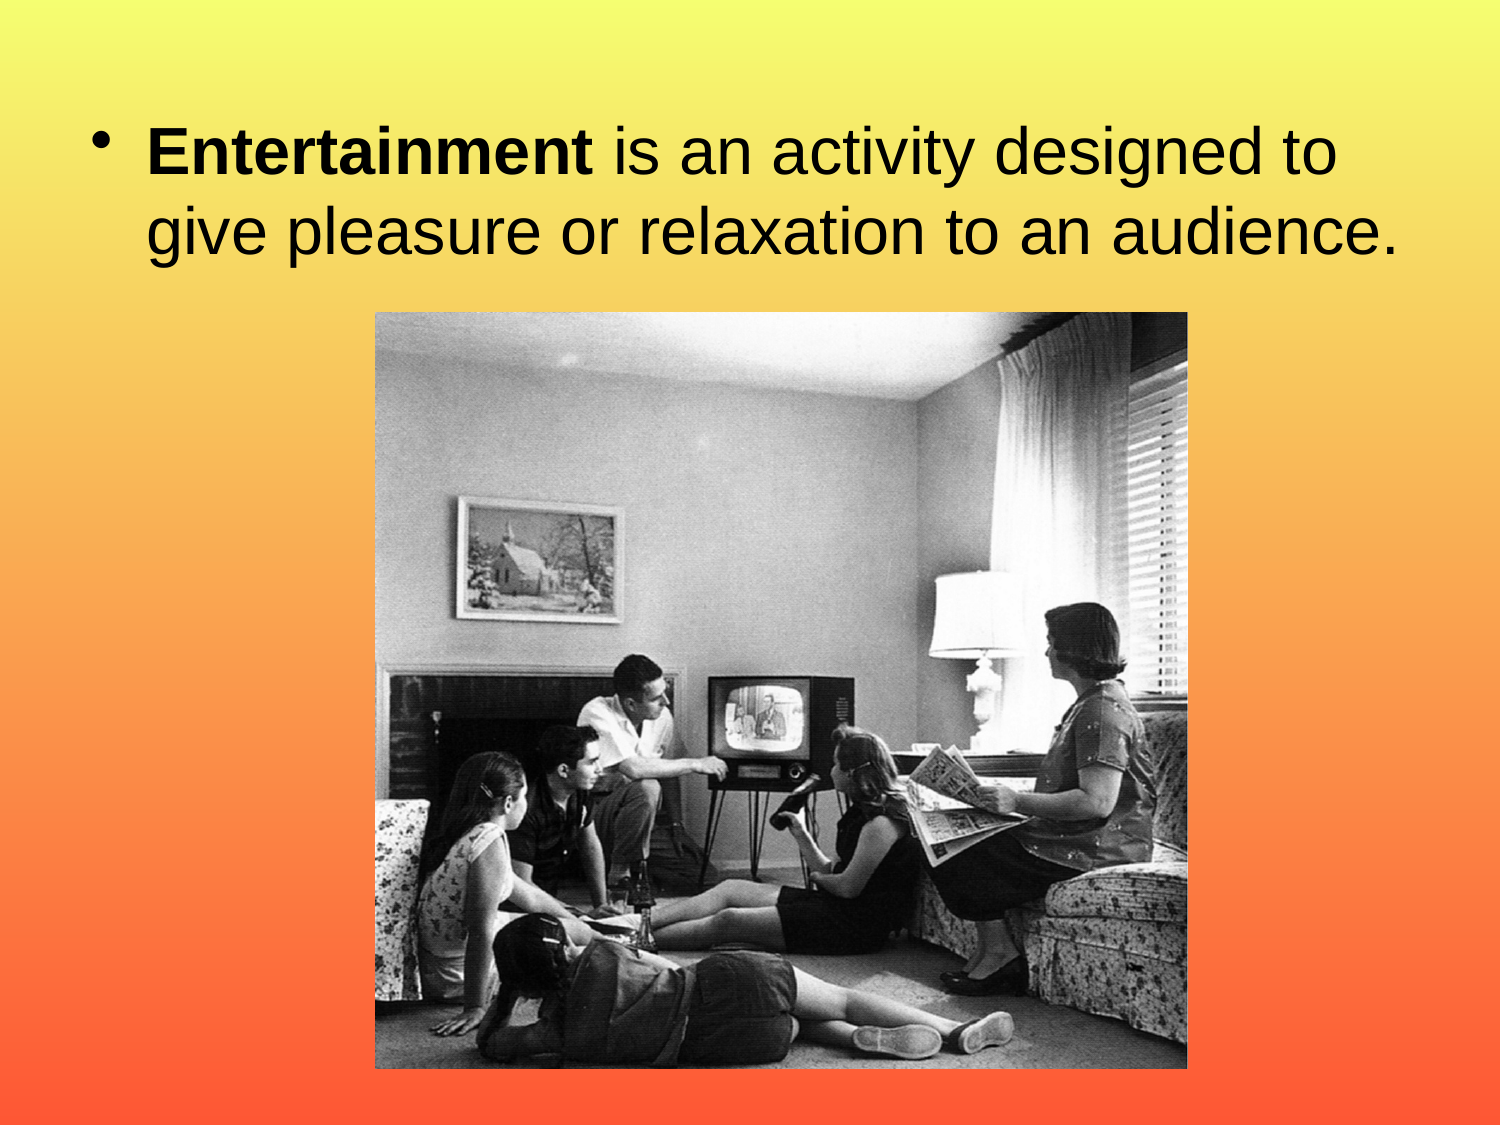

# Entertainment is an activity designed to give pleasure or relaxation to an audience.